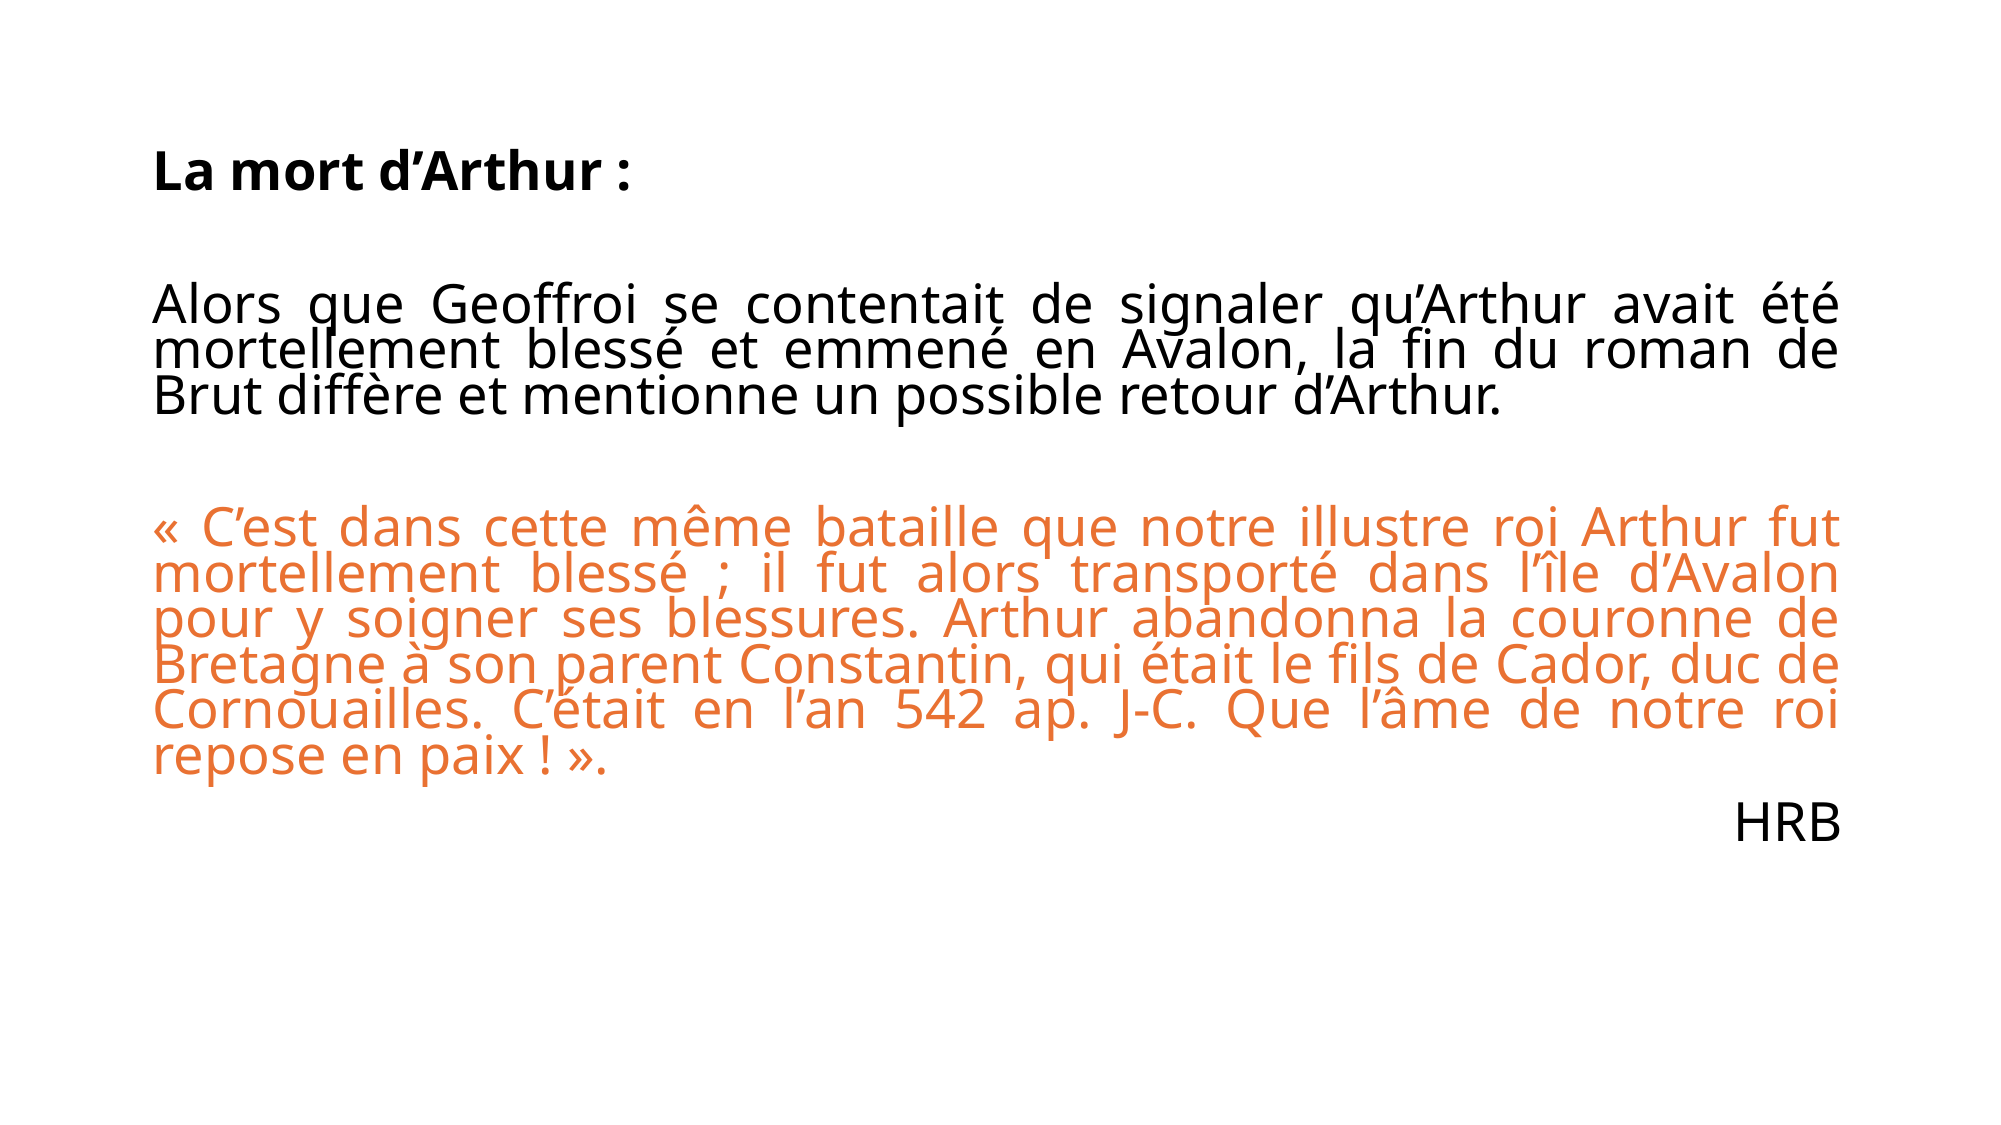

# La mort d’Arthur :
Alors que Geoffroi se contentait de signaler qu’Arthur avait été mortellement blessé et emmené en Avalon, la fin du roman de Brut diffère et mentionne un possible retour d’Arthur.
« C’est dans cette même bataille que notre illustre roi Arthur fut mortellement blessé ; il fut alors transporté dans l’île d’Avalon pour y soigner ses blessures. Arthur abandonna la couronne de Bretagne à son parent Constantin, qui était le fils de Cador, duc de Cornouailles. C’était en l’an 542 ap. J-C. Que l’âme de notre roi repose en paix ! ».
HRB